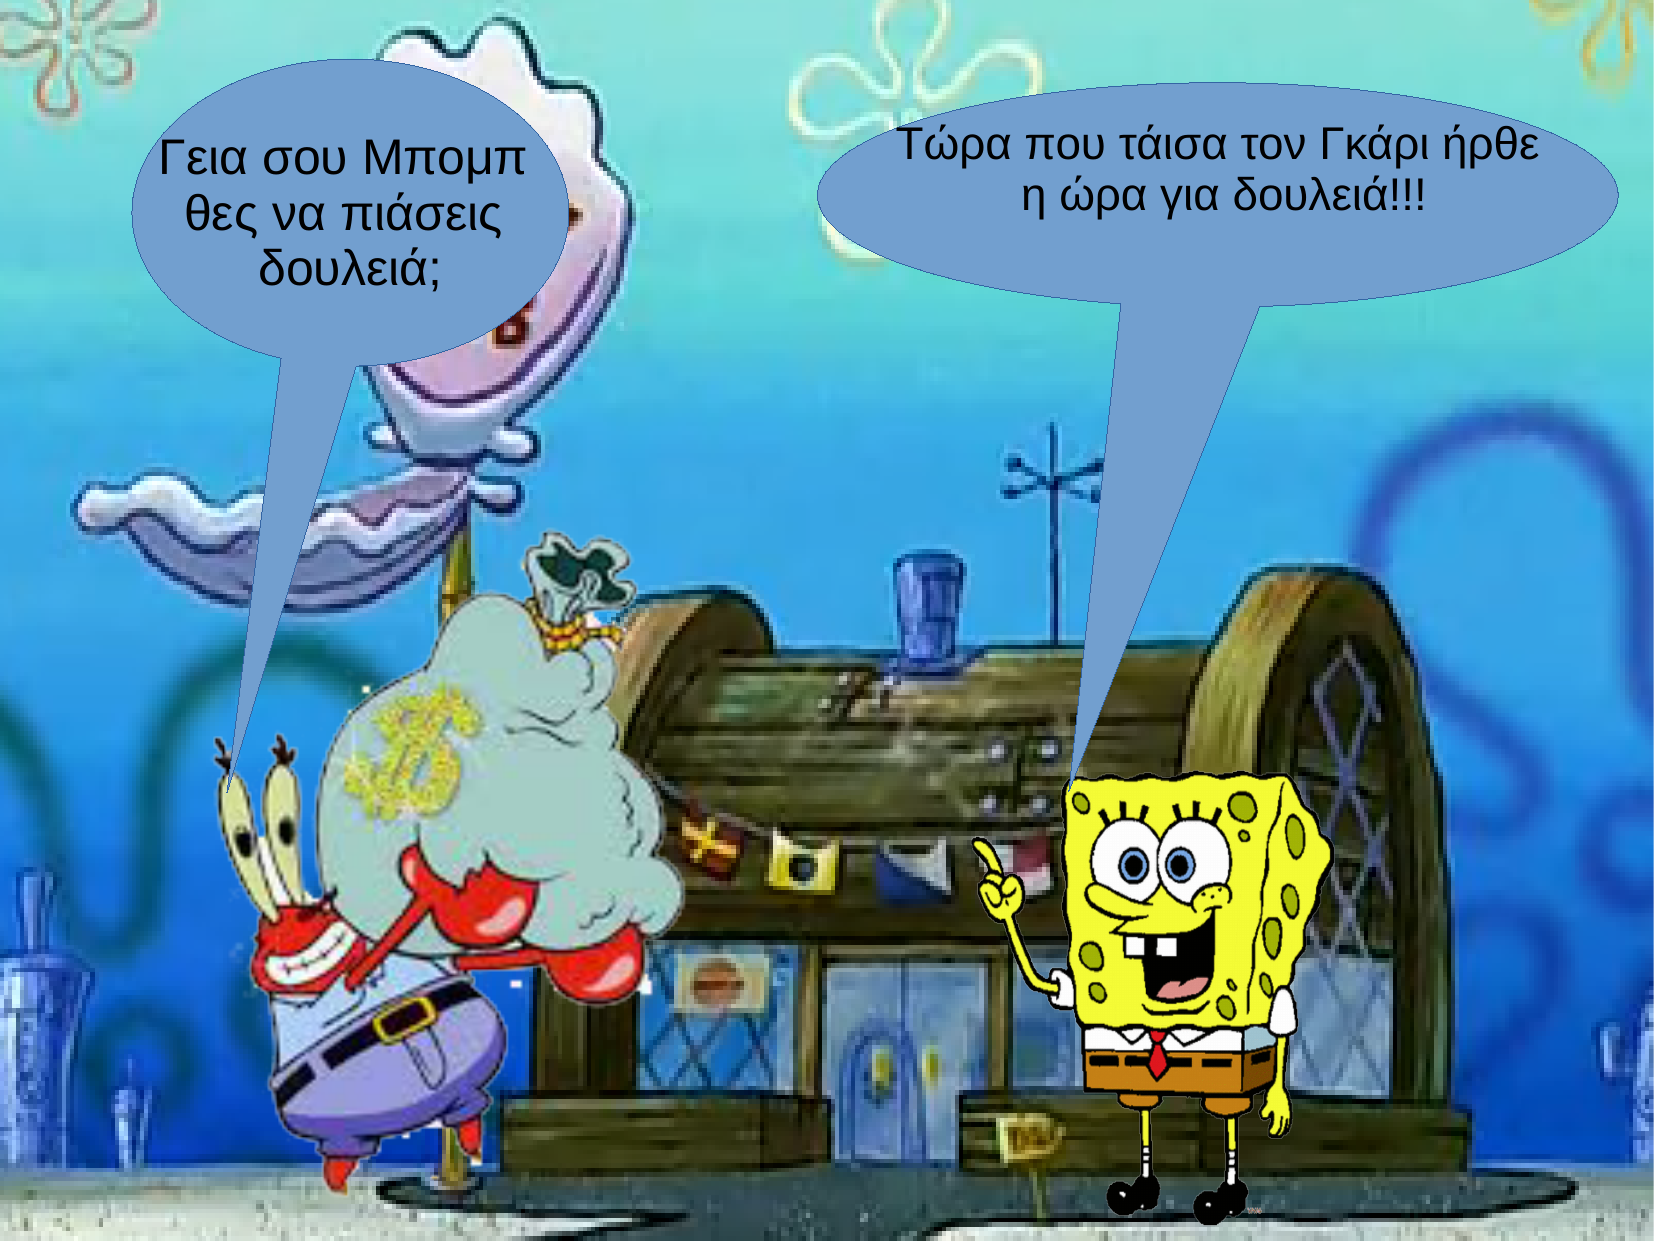

Γεια σου Μπομπ
θες να πιάσεις
δουλειά;
Τώρα που τάισα τον Γκάρι ήρθε
 η ώρα για δουλειά!!!